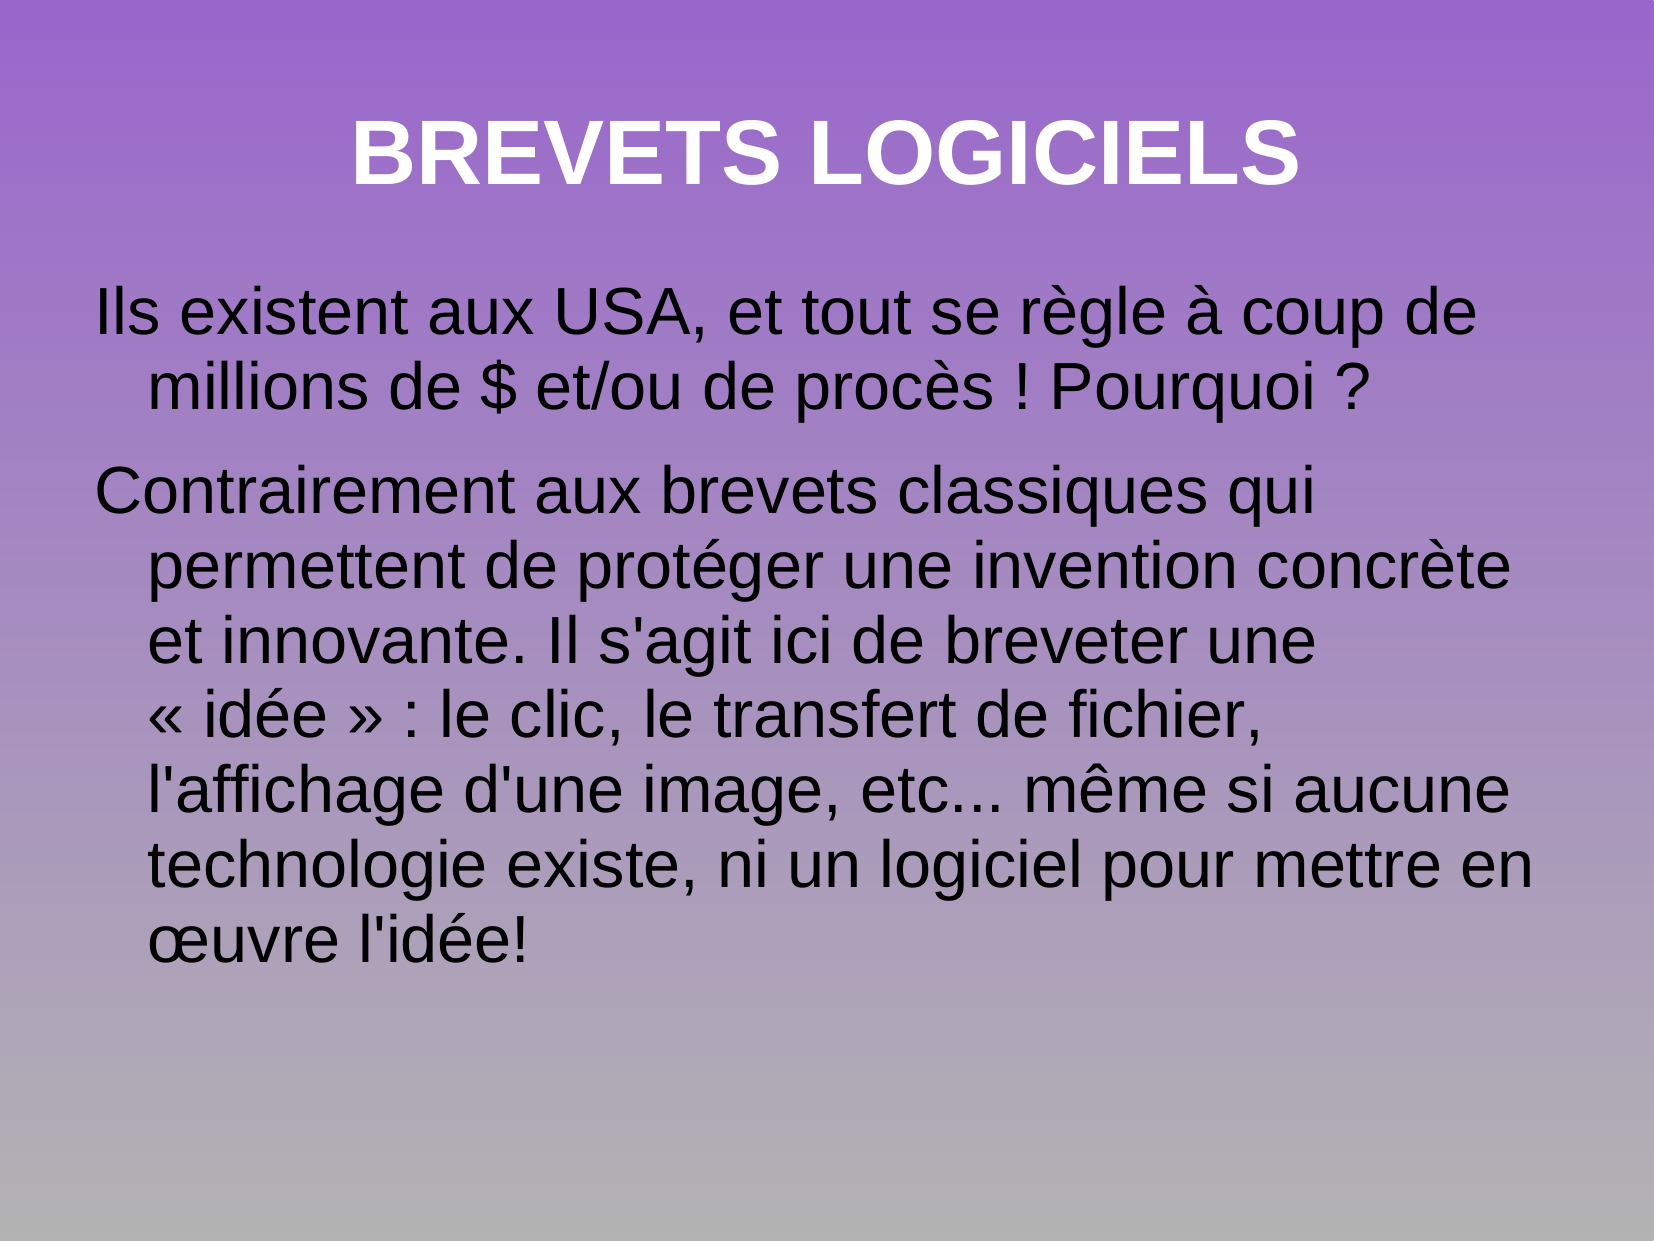

# BREVETS LOGICIELS
Ils existent aux USA, et tout se règle à coup de millions de $ et/ou de procès ! Pourquoi ?
Contrairement aux brevets classiques qui permettent de protéger une invention concrète et innovante. Il s'agit ici de breveter une « idée » : le clic, le transfert de fichier, l'affichage d'une image, etc... même si aucune technologie existe, ni un logiciel pour mettre en œuvre l'idée!